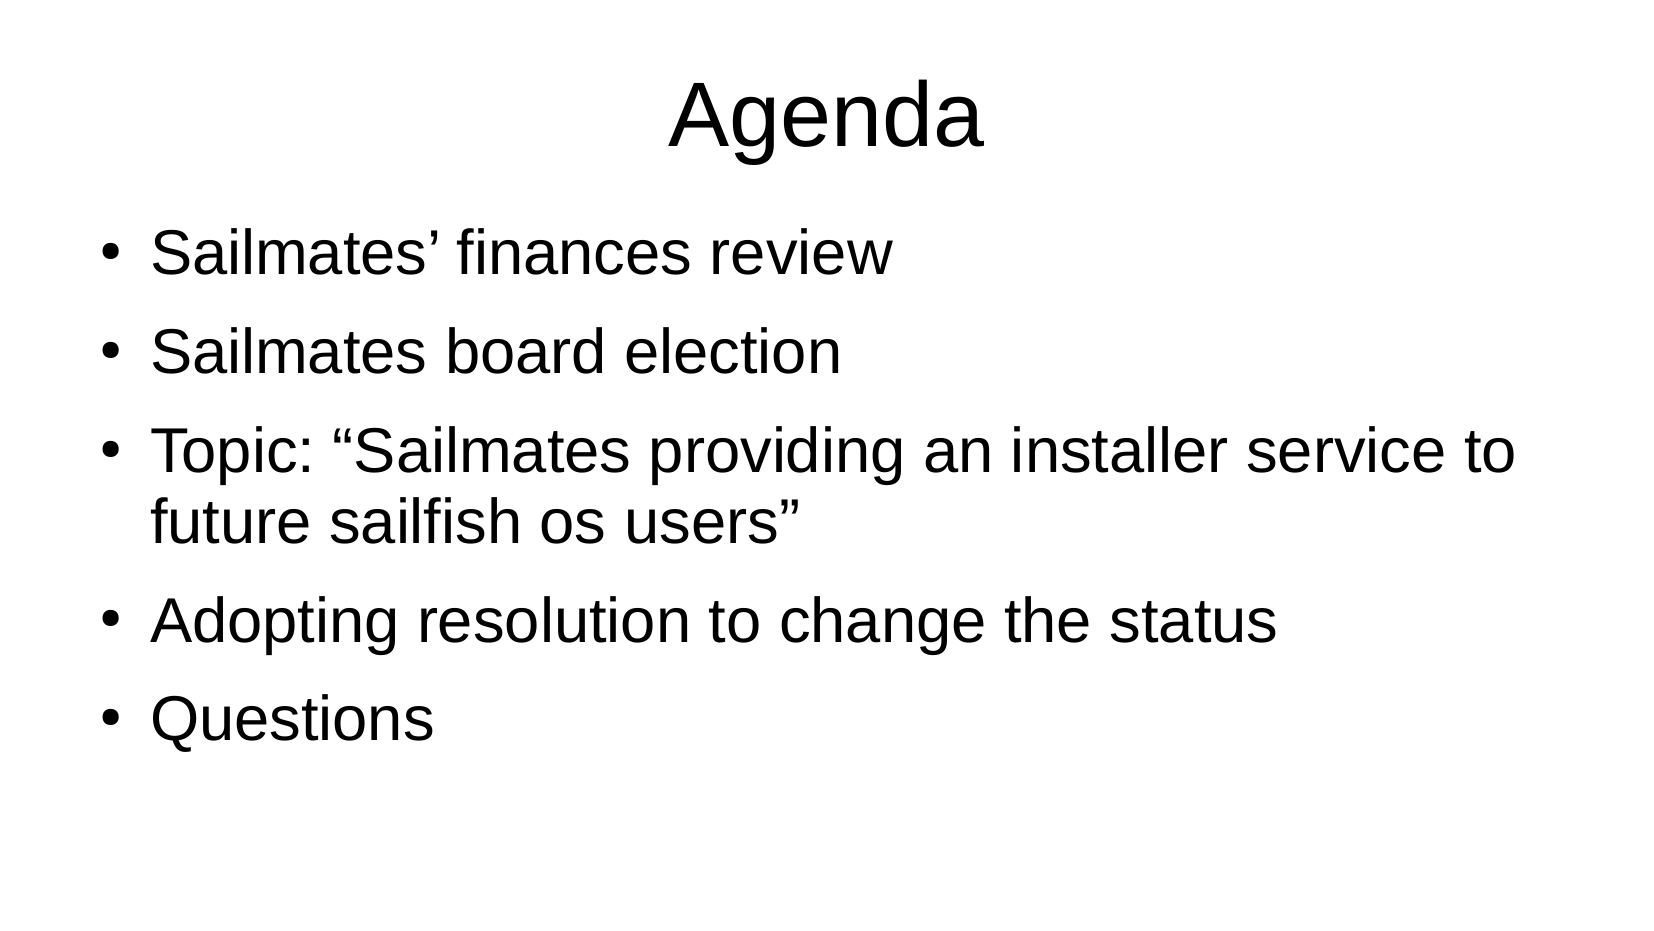

# Agenda
Sailmates’ finances review
Sailmates board election
Topic: “Sailmates providing an installer service to future sailfish os users”
Adopting resolution to change the status
Questions